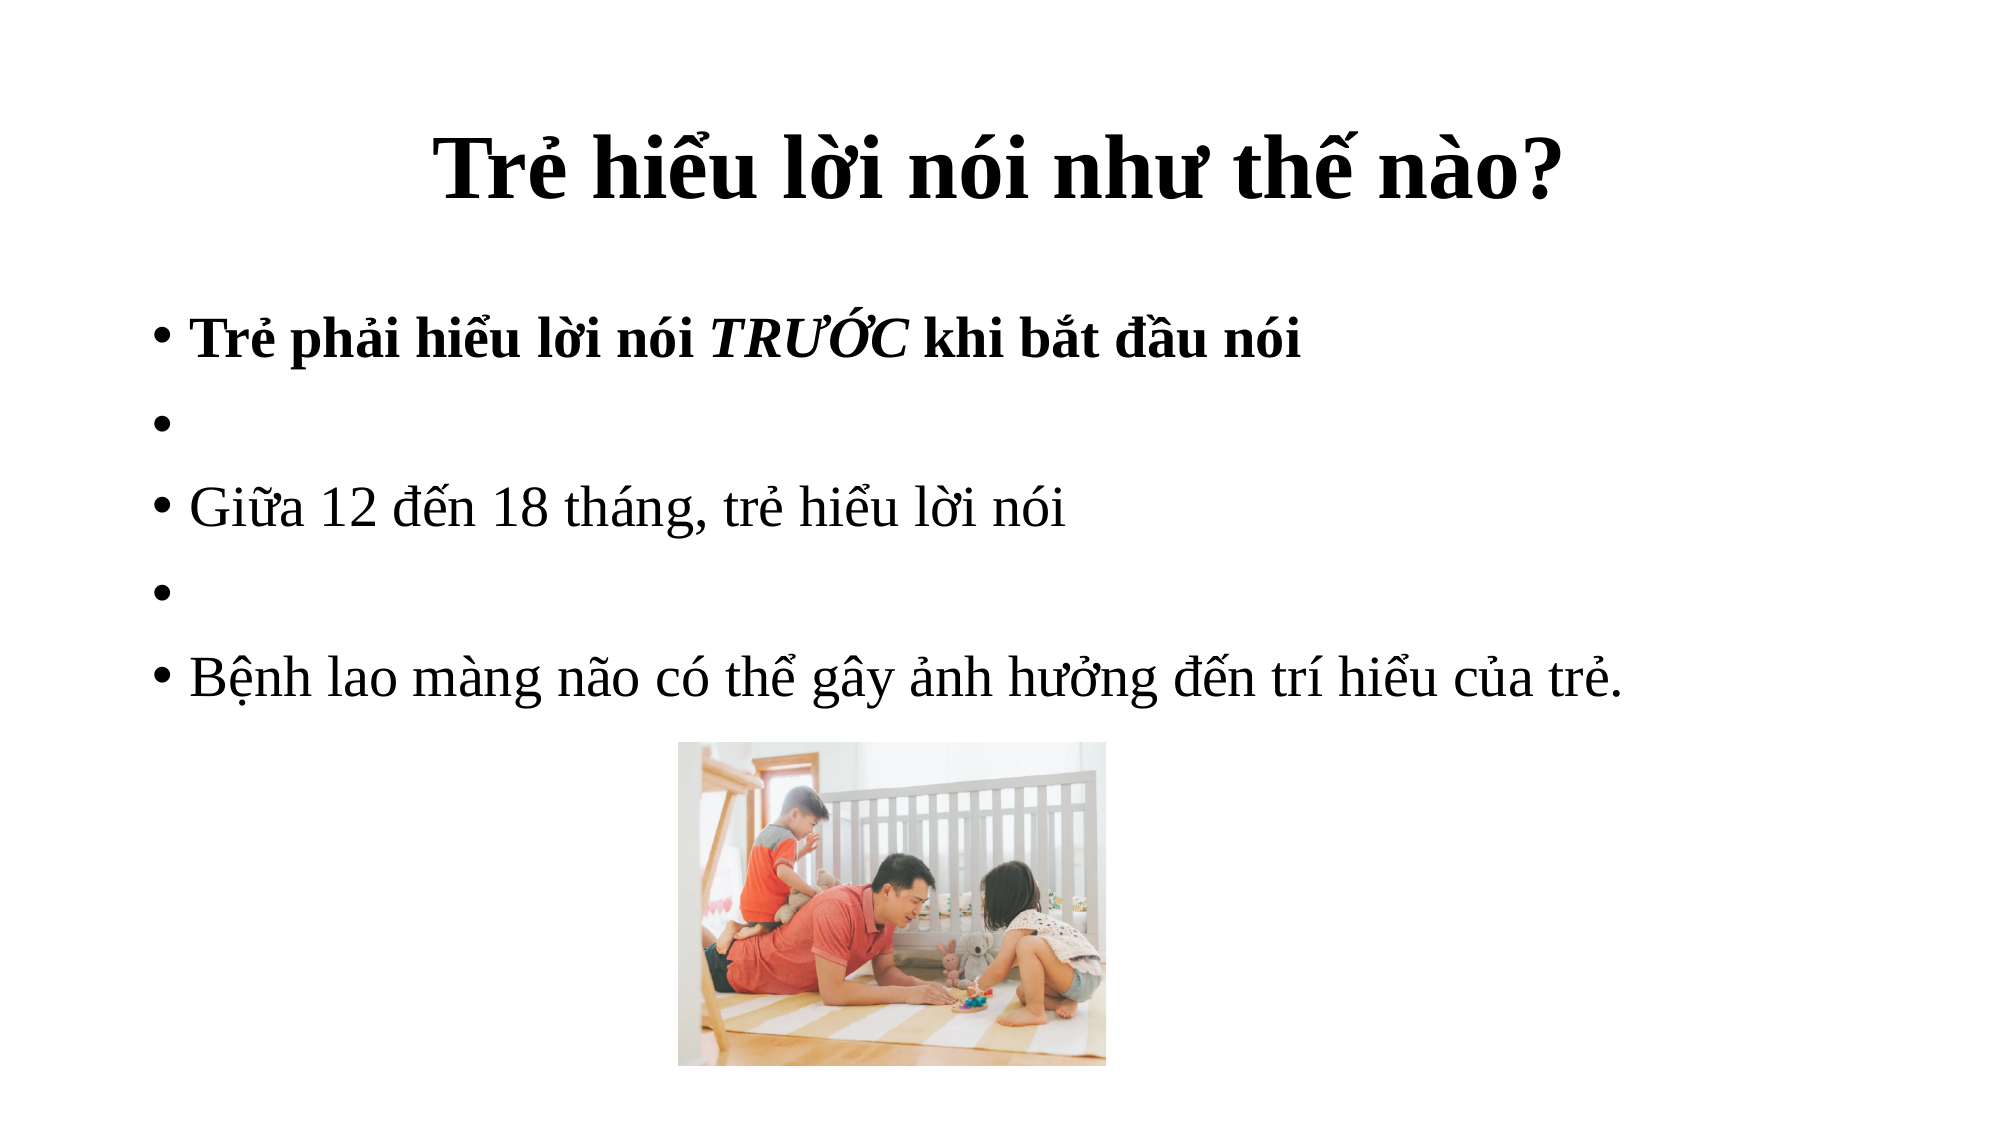

# Trẻ hiểu lời nói như thế nào?
Trẻ phải hiểu lời nói TRƯỚC khi bắt đầu nói
Giữa 12 đến 18 tháng, trẻ hiểu lời nói
Bệnh lao màng não có thể gây ảnh hưởng đến trí hiểu của trẻ.